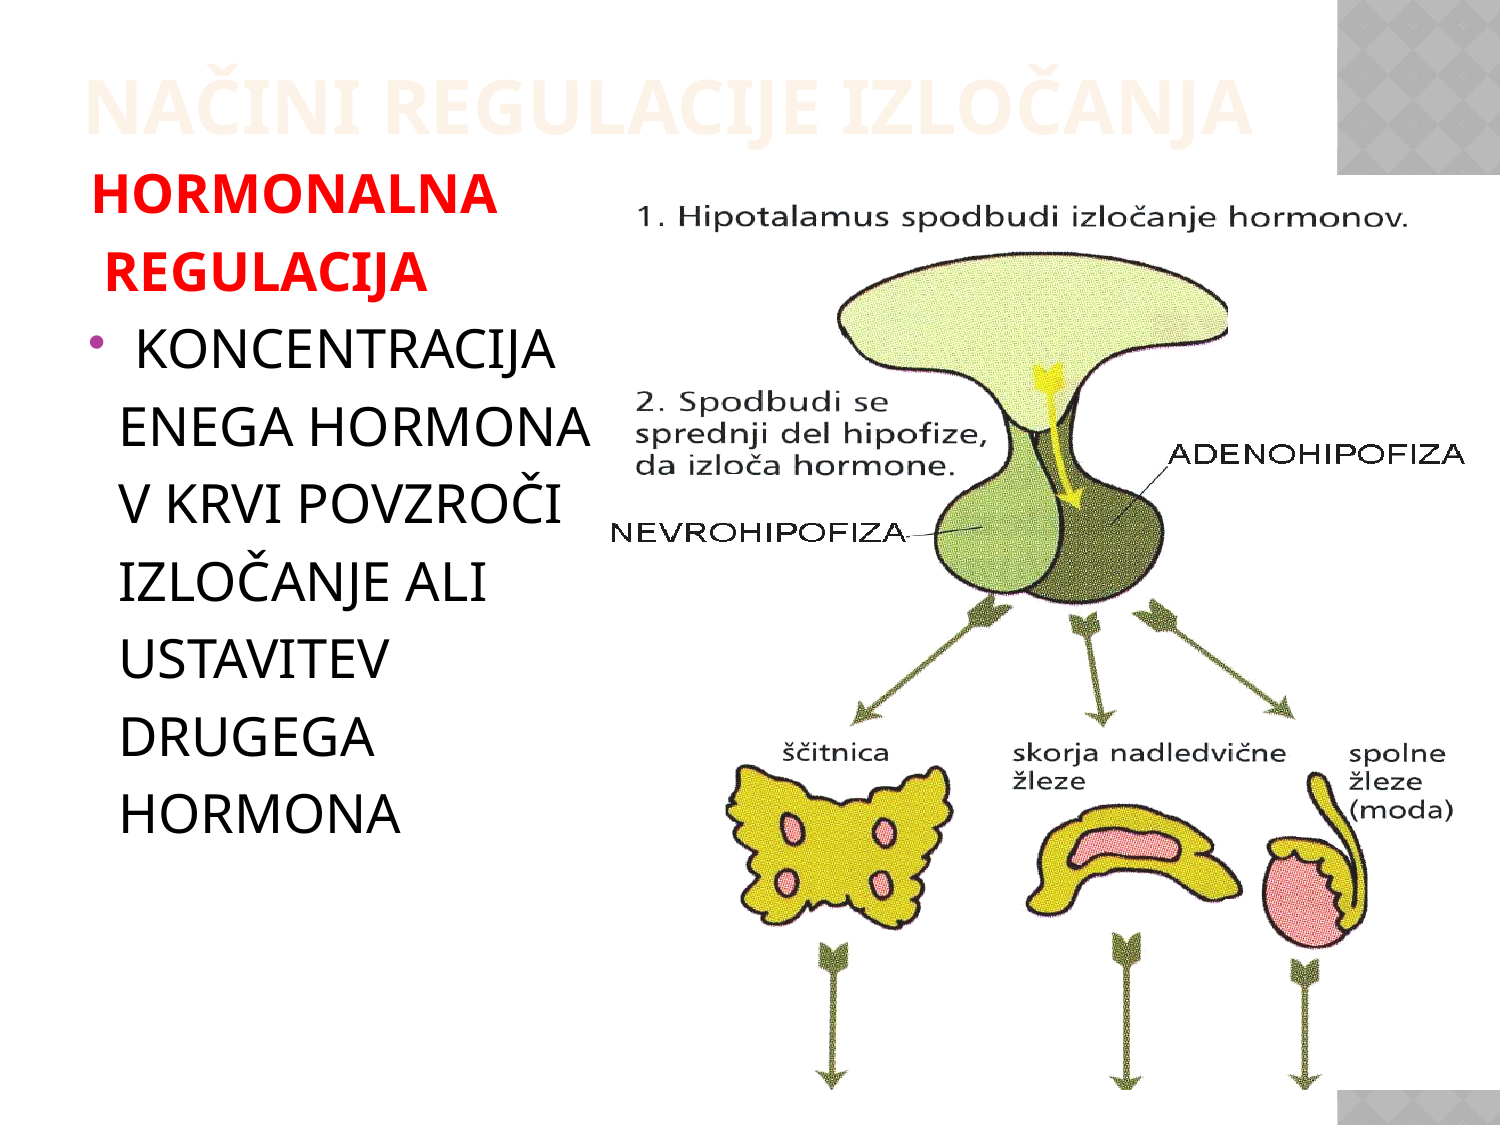

# NAČINI REGULACIJE IZLOČANJA
HORMONALNA
 REGULACIJA
KONCENTRACIJA
 ENEGA HORMONA
 V KRVI POVZROČI
 IZLOČANJE ALI
 USTAVITEV
 DRUGEGA
 HORMONA